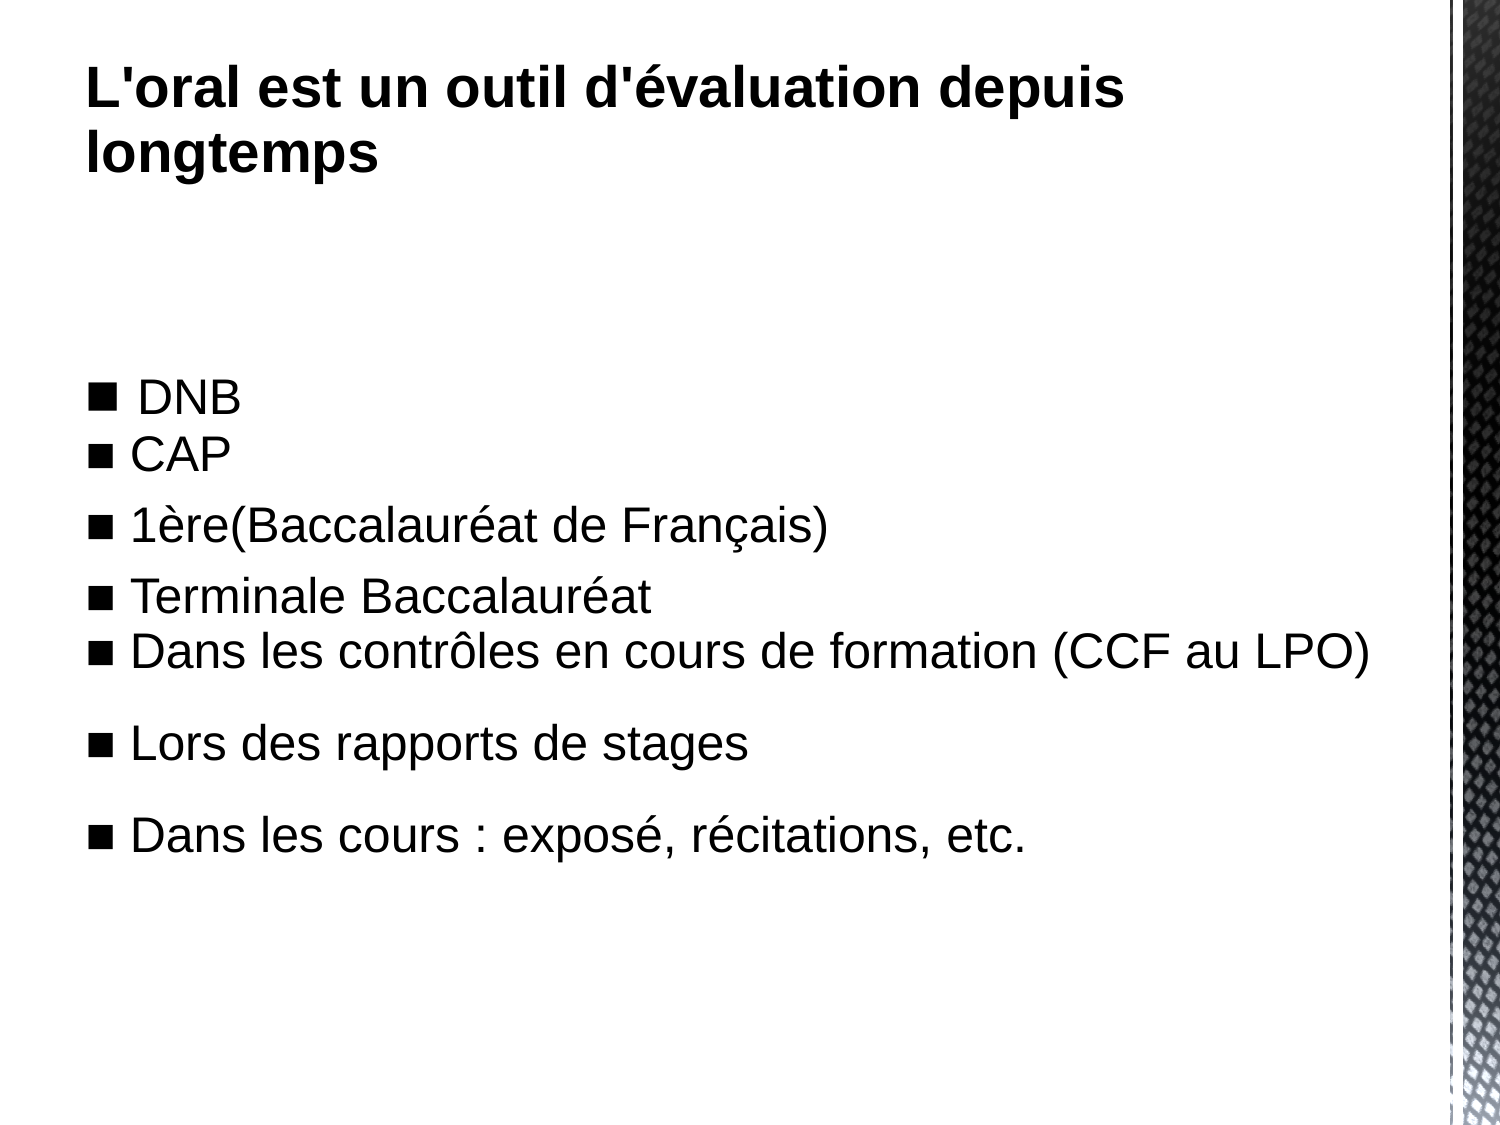

L'oral est un outil d'évaluation depuis longtemps
■ DNB
■ CAP
■ 1ère(Baccalauréat de Français)
■ Terminale Baccalauréat
■ Dans les contrôles en cours de formation (CCF au LPO)
■ Lors des rapports de stages
■ Dans les cours : exposé, récitations, etc.